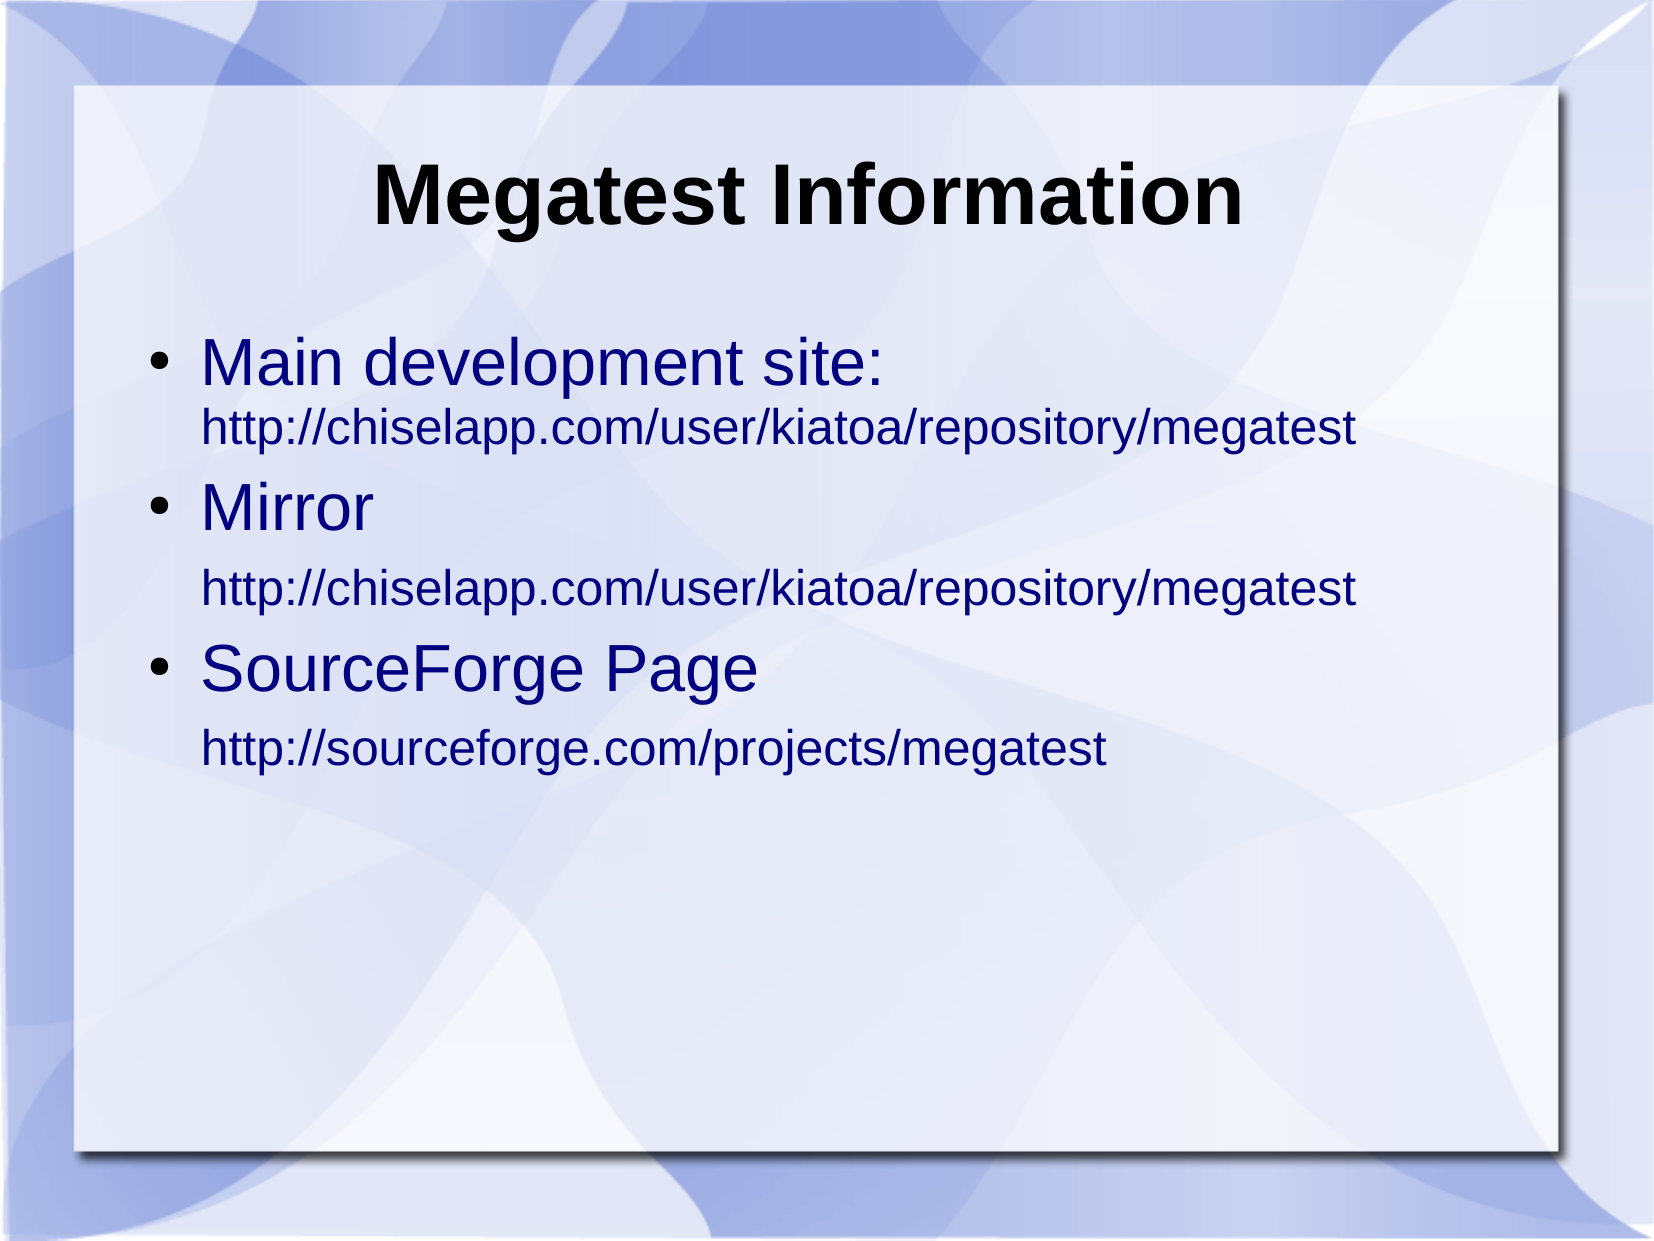

# Megatest Information
Main development site:http://chiselapp.com/user/kiatoa/repository/megatest
Mirror
http://chiselapp.com/user/kiatoa/repository/megatest
SourceForge Page
http://sourceforge.com/projects/megatest